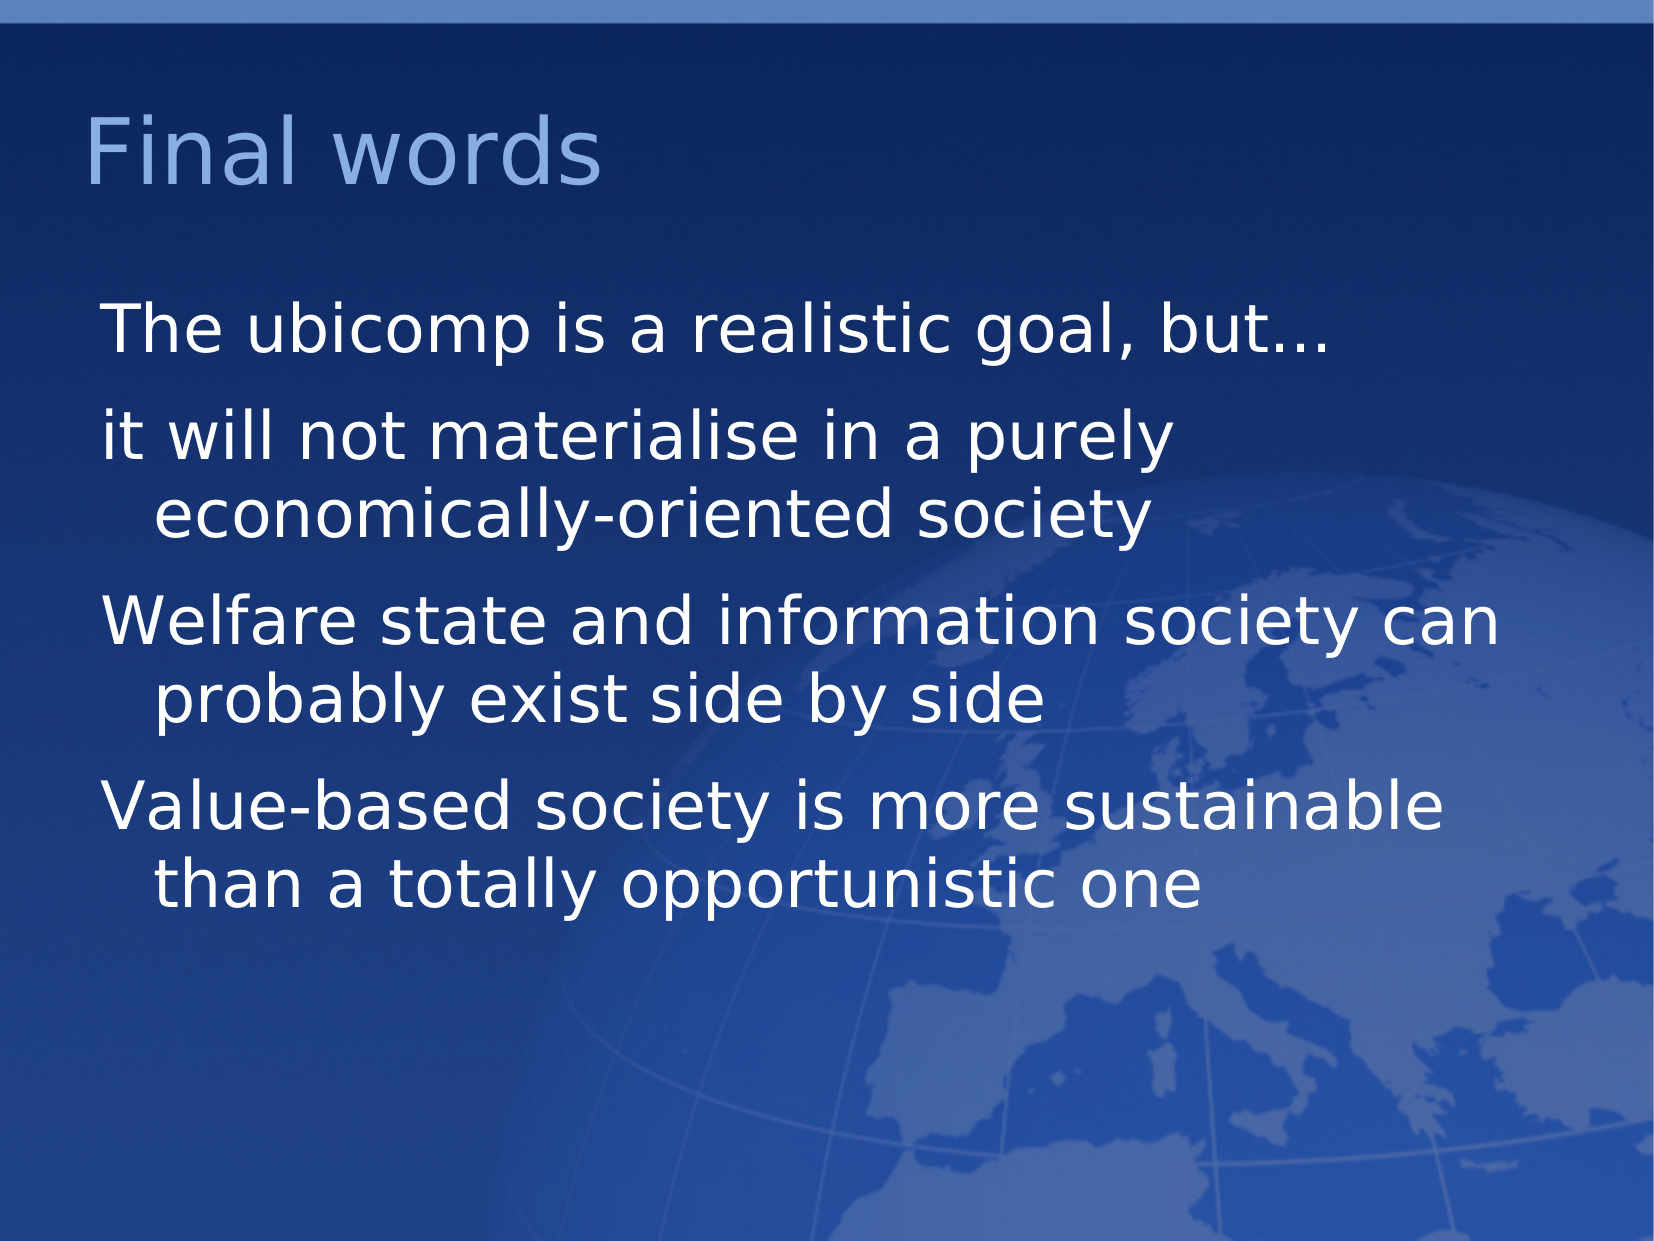

# Final words
The ubicomp is a realistic goal, but...
it will not materialise in a purely economically-oriented society
Welfare state and information society can probably exist side by side
Value-based society is more sustainable than a totally opportunistic one